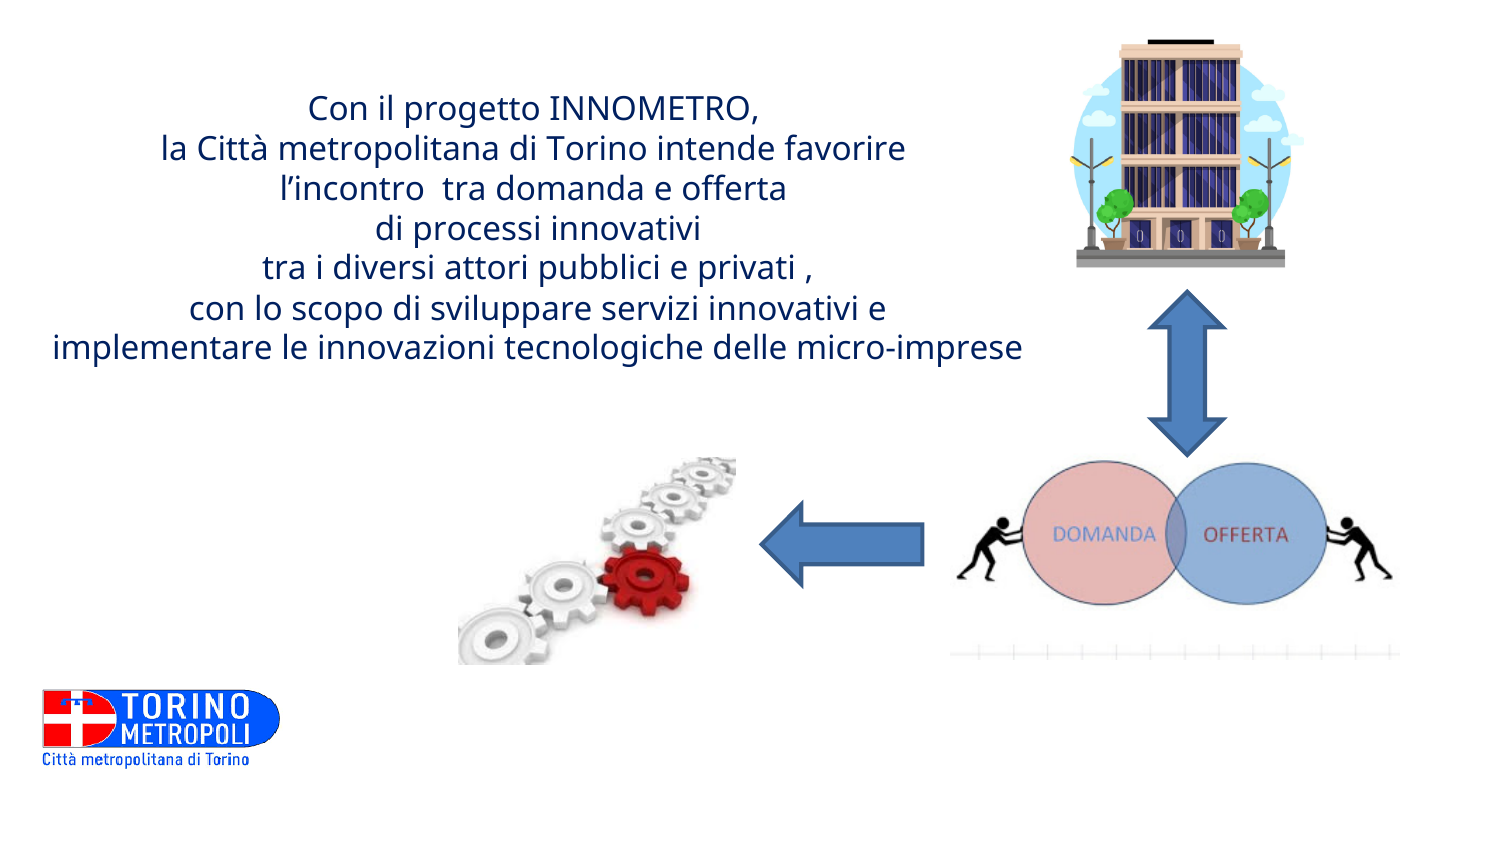

Con il progetto INNOMETRO,
la Città metropolitana di Torino intende favorire
l’incontro tra domanda e offerta
di processi innovativi
tra i diversi attori pubblici e privati ,
con lo scopo di sviluppare servizi innovativi e
implementare le innovazioni tecnologiche delle micro-imprese